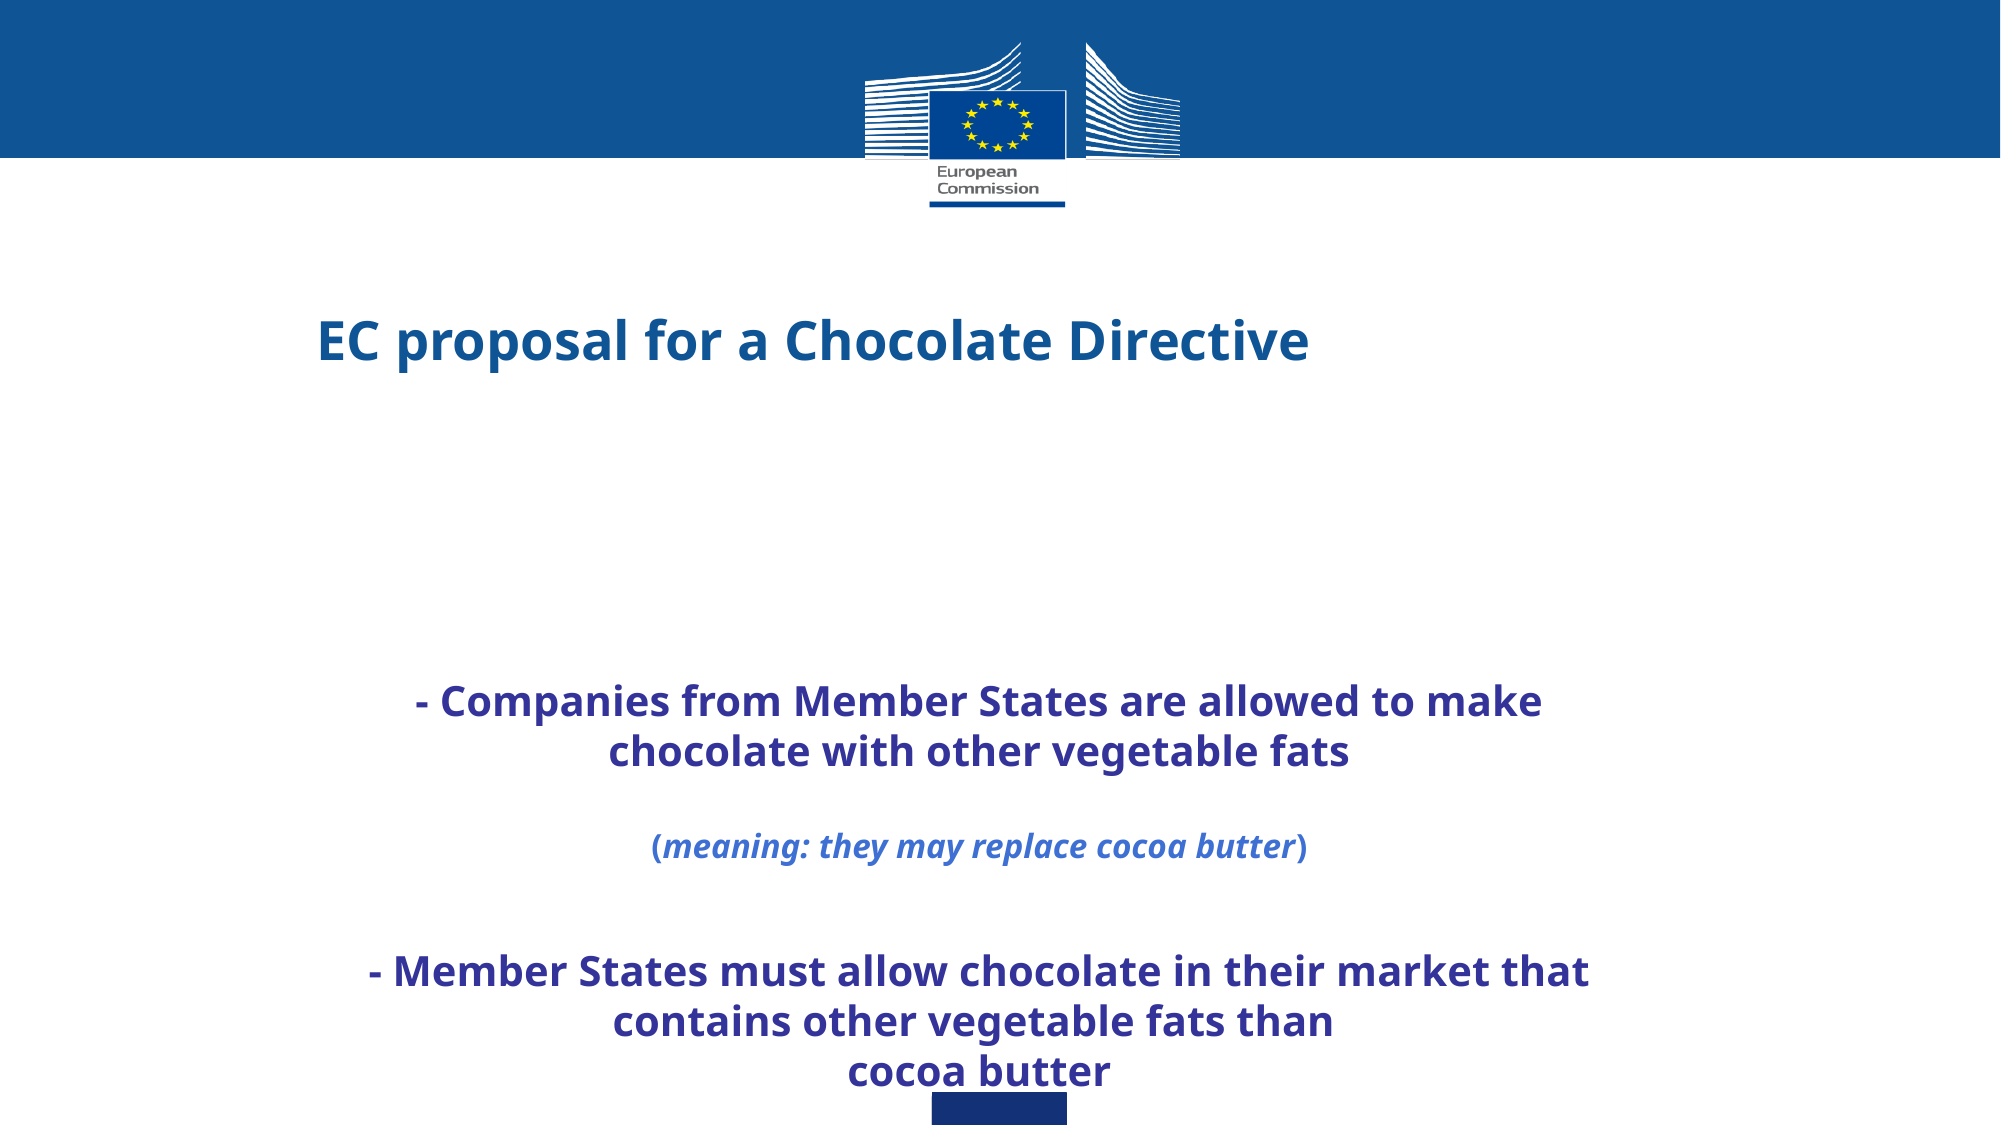

EC proposal for a Chocolate Directive
# - Companies from Member States are allowed to make chocolate with other vegetable fats (meaning: they may replace cocoa butter) - Member States must allow chocolate in their market that contains other vegetable fats than cocoa butter (meaning: they may sell chocolate with other ingredients in other Member States and still call it chocolate)